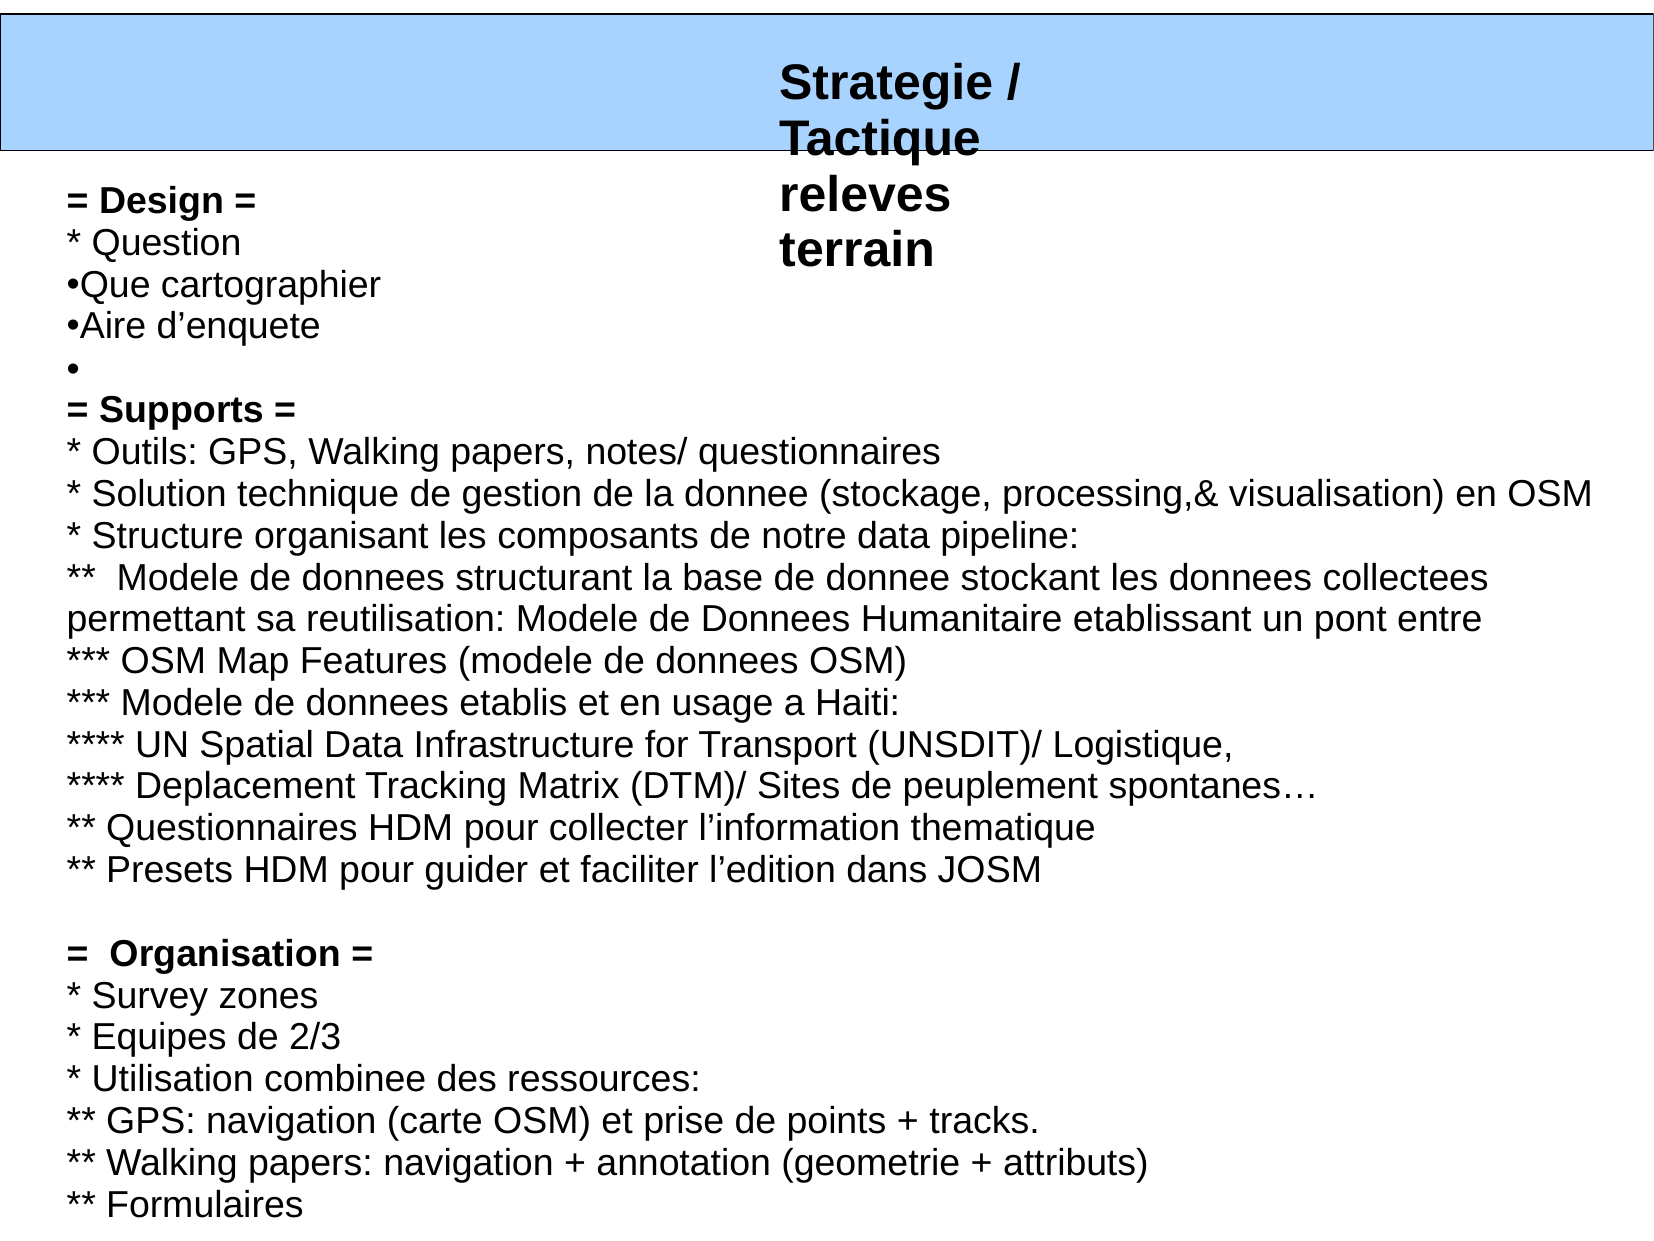

Strategie / Tactique releves terrain
= Design =
* Question
Que cartographier
Aire d’enquete
= Supports =
* Outils: GPS, Walking papers, notes/ questionnaires
* Solution technique de gestion de la donnee (stockage, processing,& visualisation) en OSM
* Structure organisant les composants de notre data pipeline:
** Modele de donnees structurant la base de donnee stockant les donnees collectees permettant sa reutilisation: Modele de Donnees Humanitaire etablissant un pont entre
*** OSM Map Features (modele de donnees OSM)
*** Modele de donnees etablis et en usage a Haiti:
**** UN Spatial Data Infrastructure for Transport (UNSDIT)/ Logistique,
**** Deplacement Tracking Matrix (DTM)/ Sites de peuplement spontanes…
** Questionnaires HDM pour collecter l’information thematique
** Presets HDM pour guider et faciliter l’edition dans JOSM
= Organisation =
* Survey zones
* Equipes de 2/3
* Utilisation combinee des ressources:
** GPS: navigation (carte OSM) et prise de points + tracks.
** Walking papers: navigation + annotation (geometrie + attributs)
** Formulaires